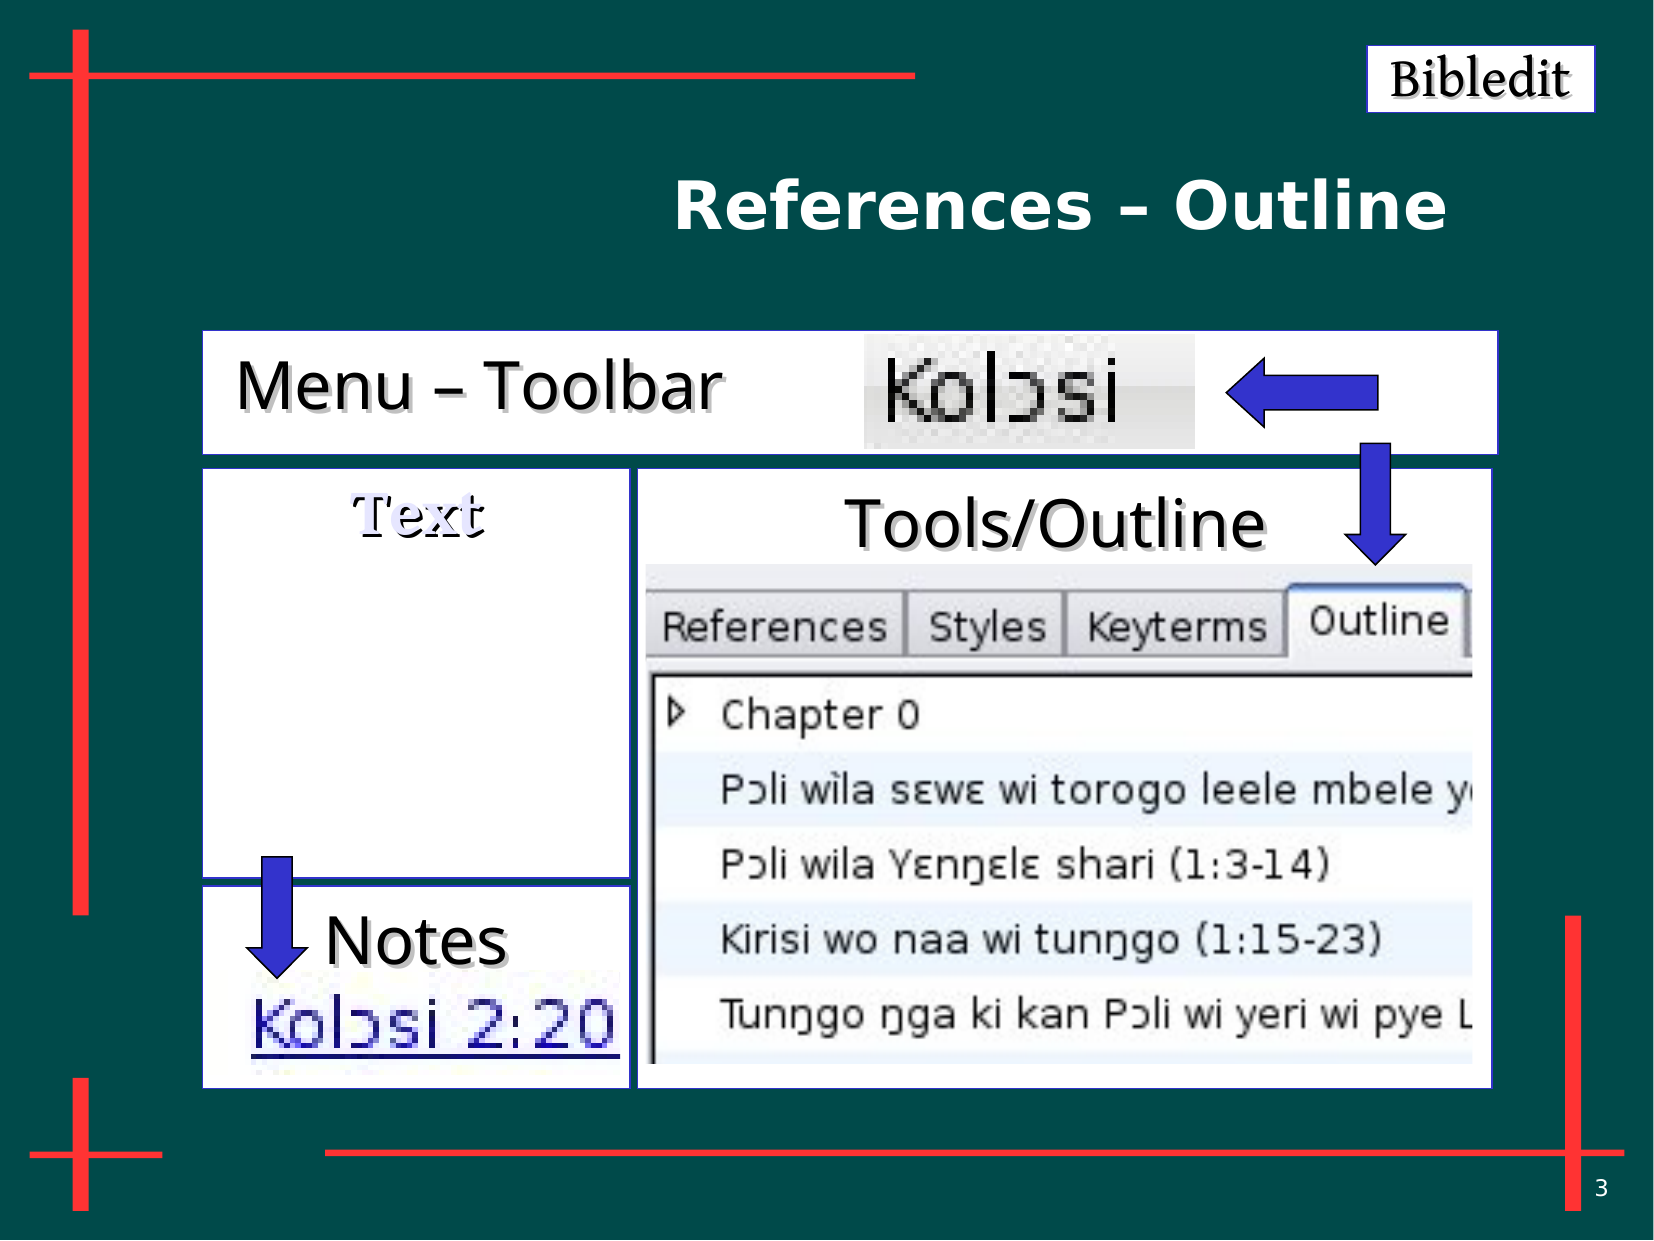

Bibledit
# References – Outline
 Menu – Toolbar
Text
Tools/Outline
Notes